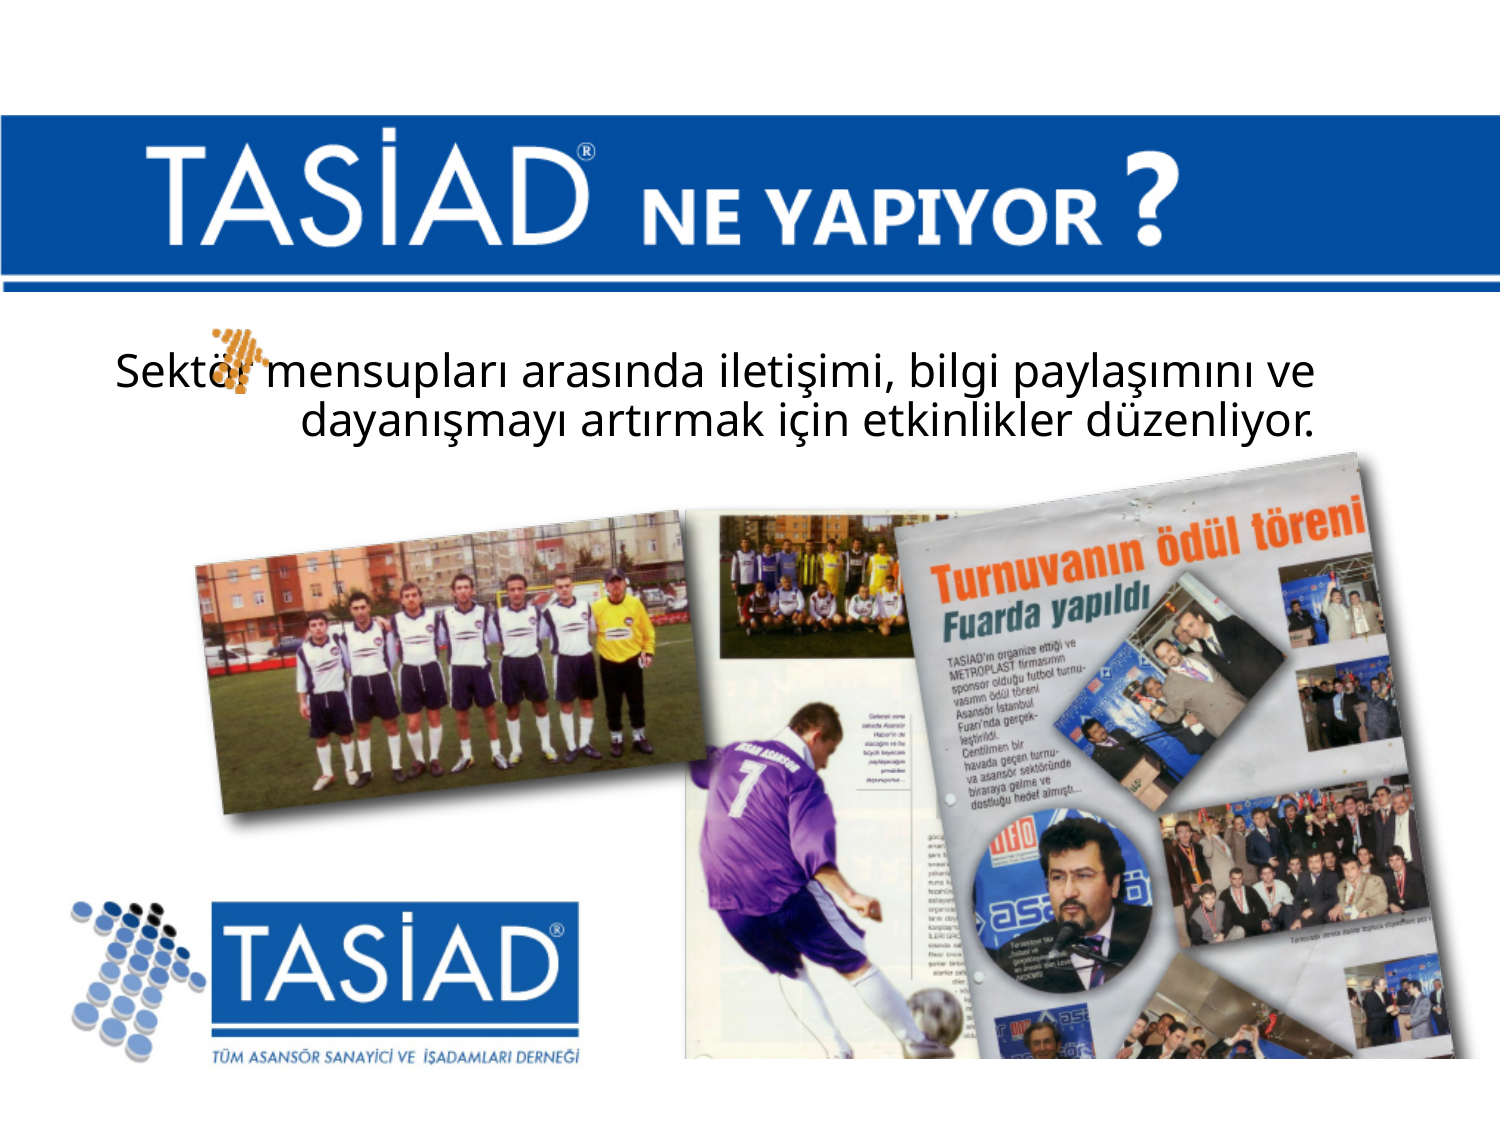

Sektör mensupları arasında iletişimi, bilgi paylaşımını ve dayanışmayı artırmak için etkinlikler düzenliyor.